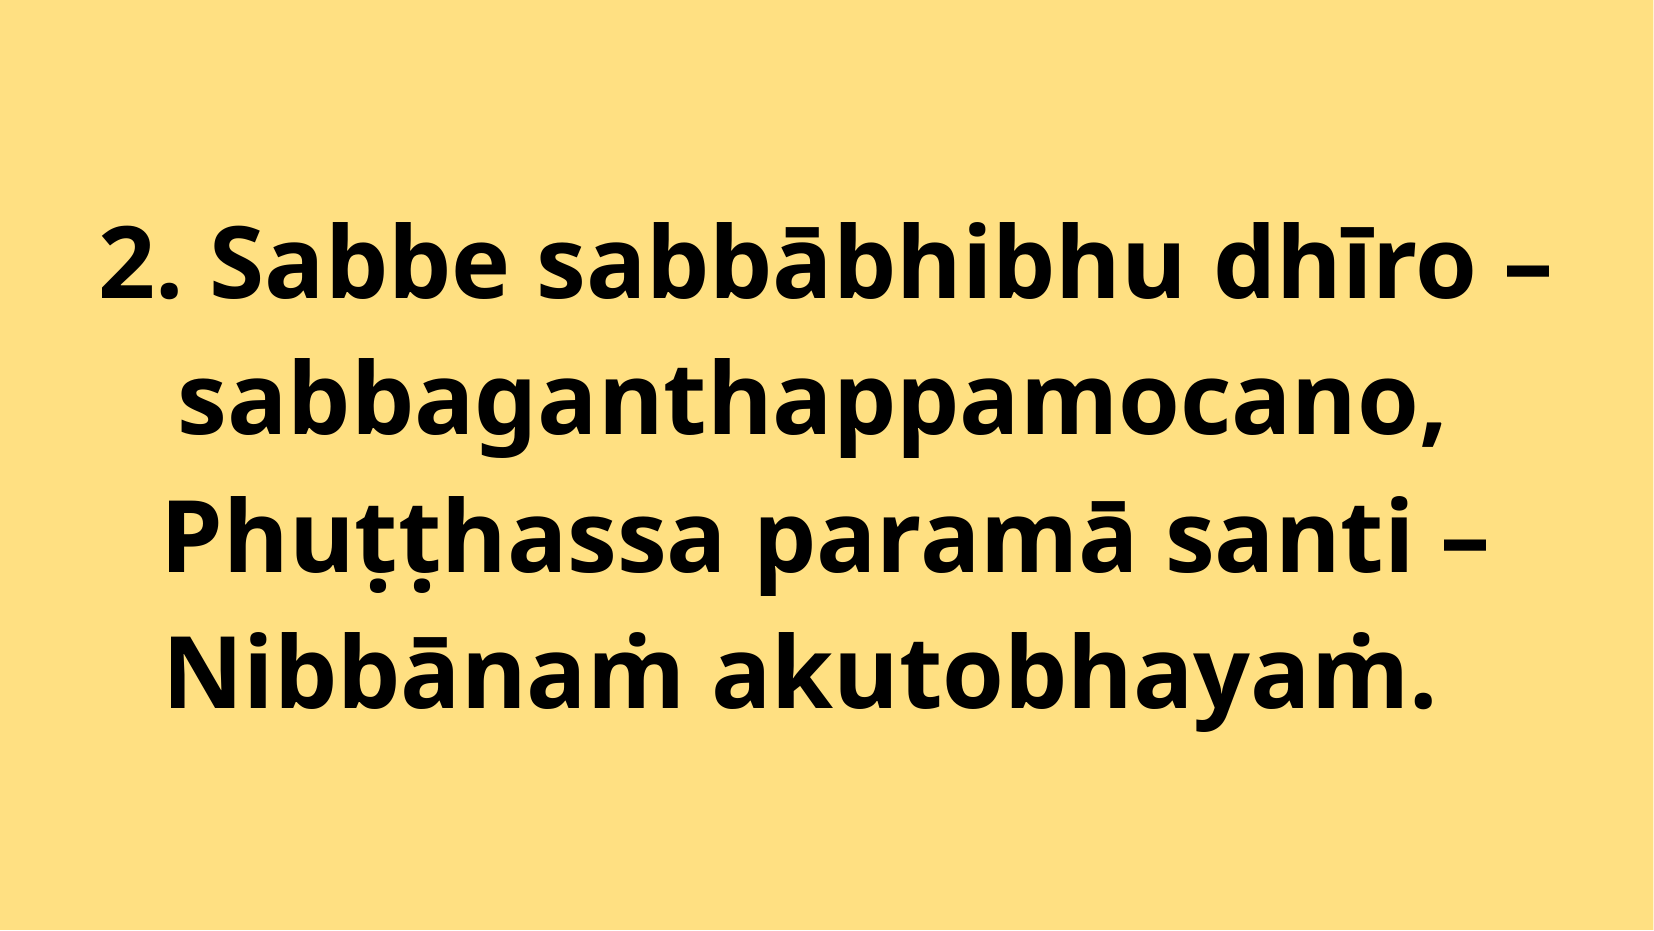

# 2. Sabbe sabbābhibhu dhīro – sabbaganthappamocano,
Phuṭṭhassa paramā santi – Nibbānaṁ akutobhayaṁ.